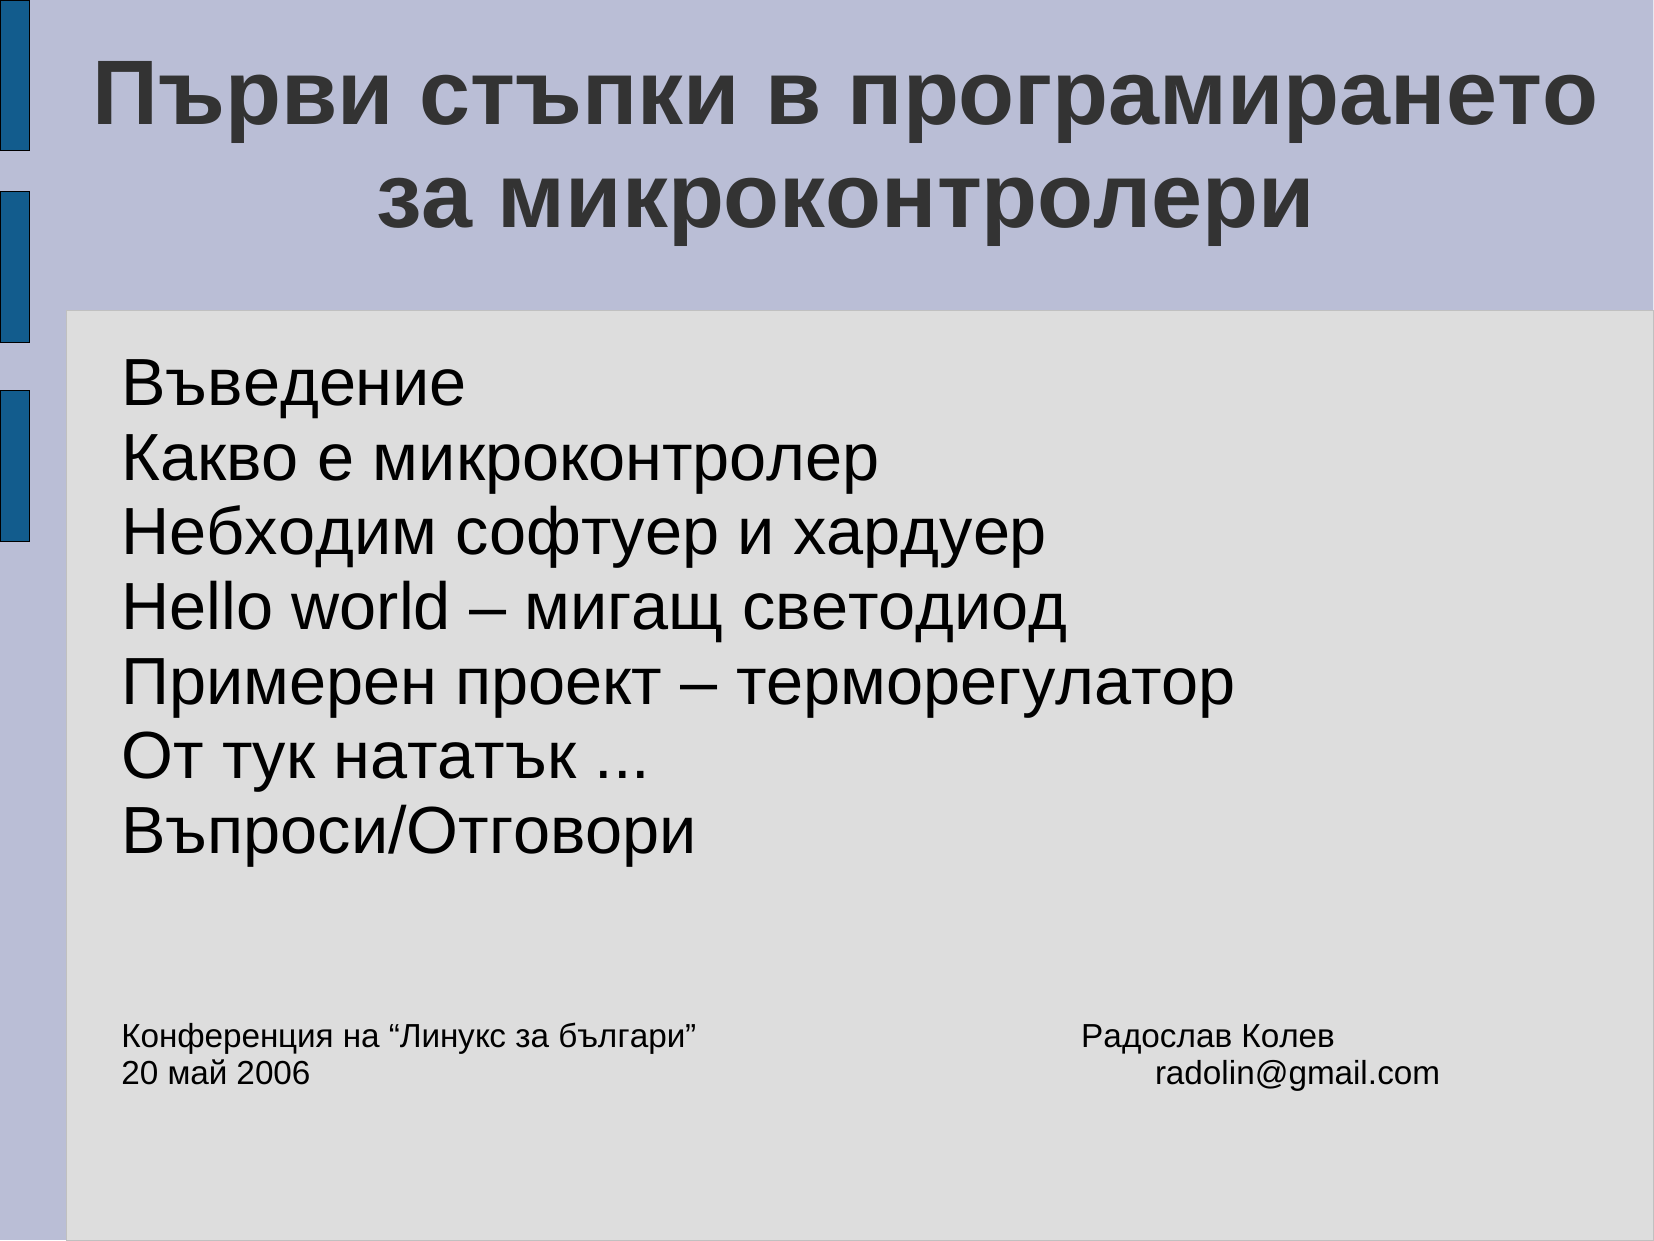

# Първи стъпки в програмирането за микроконтролери
Въведение
Какво е микроконтролер
Небходим софтуер и хардуер
Hello world – мигащ светодиод
Примерен проект – терморегулатор
От тук нататък ...
Въпроси/Отговори
Конференция на “Линукс за българи”						Радослав Колев
20 май 2006												radolin@gmail.com